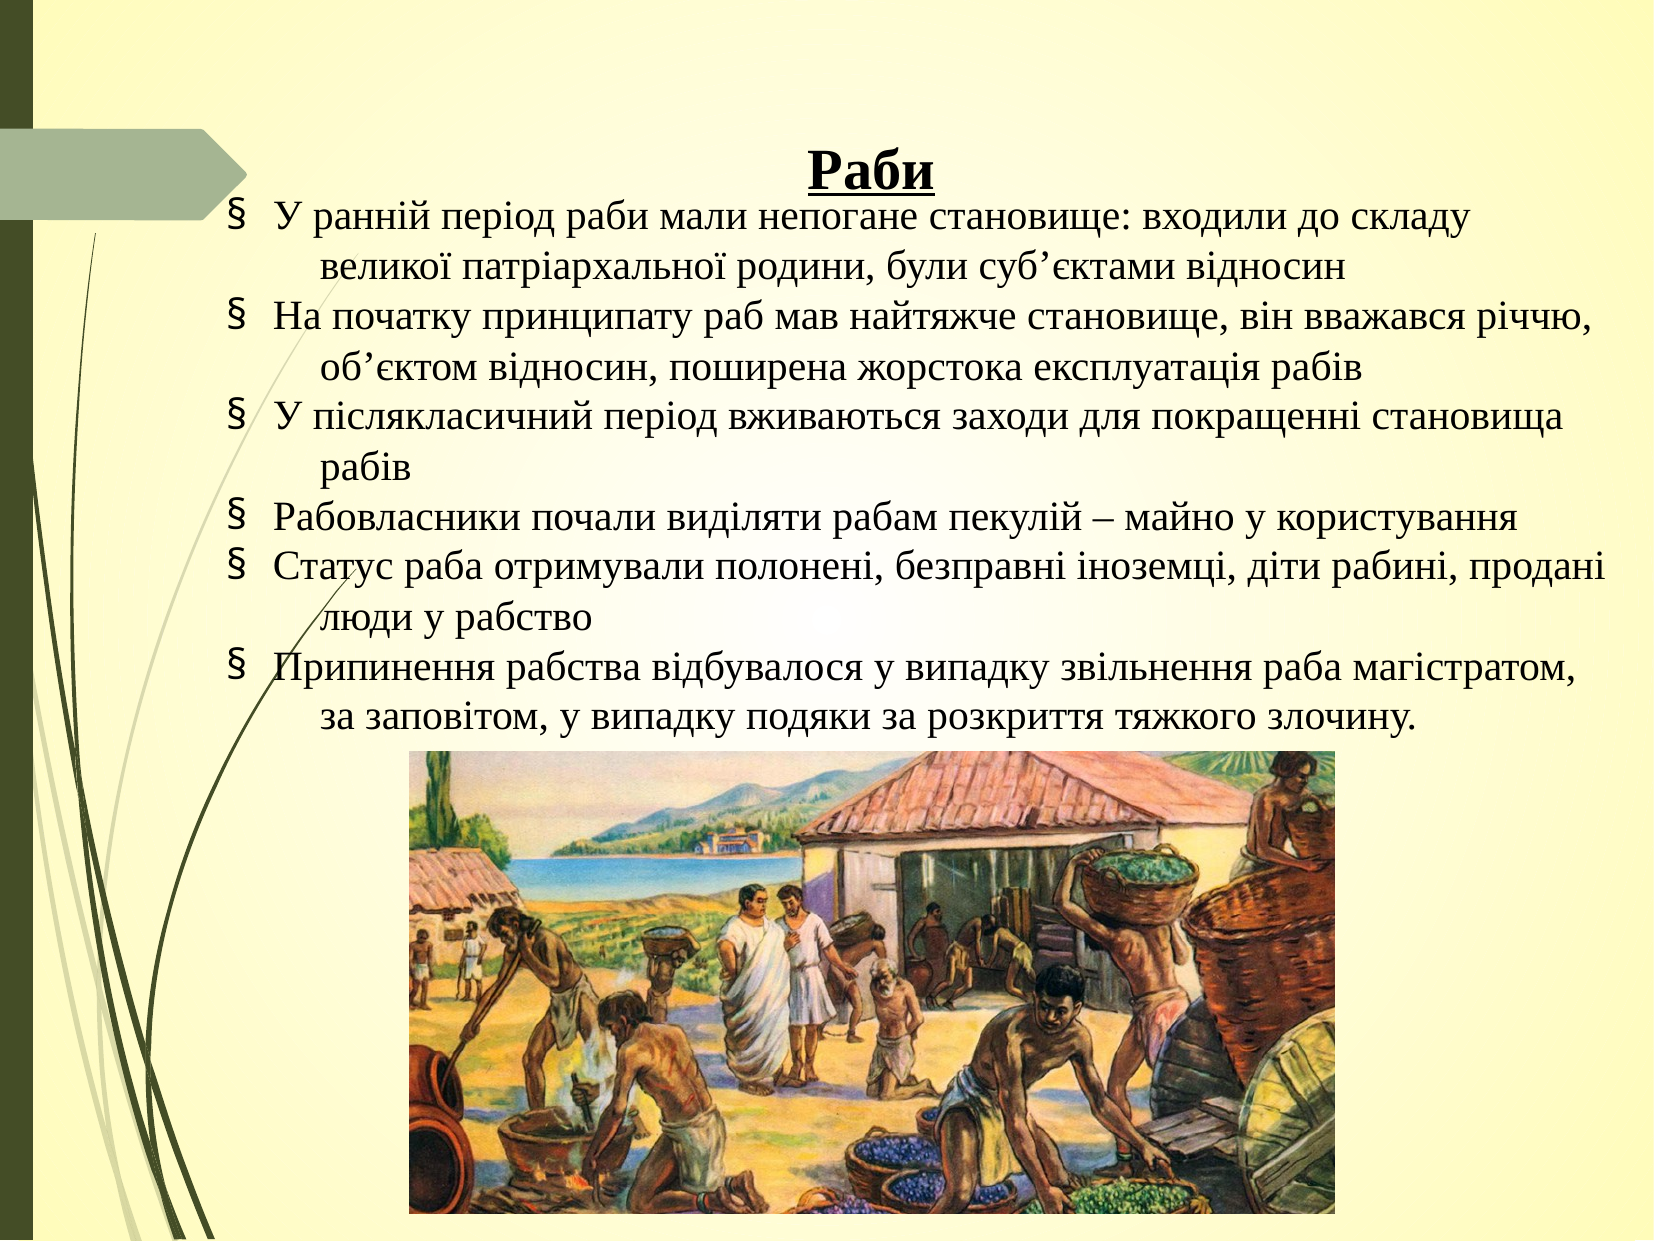

Раби
У ранній період раби мали непогане становище: входили до складу великої патріархальної родини, були суб’єктами відносин
На початку принципату раб мав найтяжче становище, він вважався річчю, об’єктом відносин, поширена жорстока експлуатація рабів
У післякласичний період вживаються заходи для покращенні становища рабів
Рабовласники почали виділяти рабам пекулій – майно у користування
Статус раба отримували полонені, безправні іноземці, діти рабині, продані люди у рабство
Припинення рабства відбувалося у випадку звільнення раба магістратом, за заповітом, у випадку подяки за розкриття тяжкого злочину.